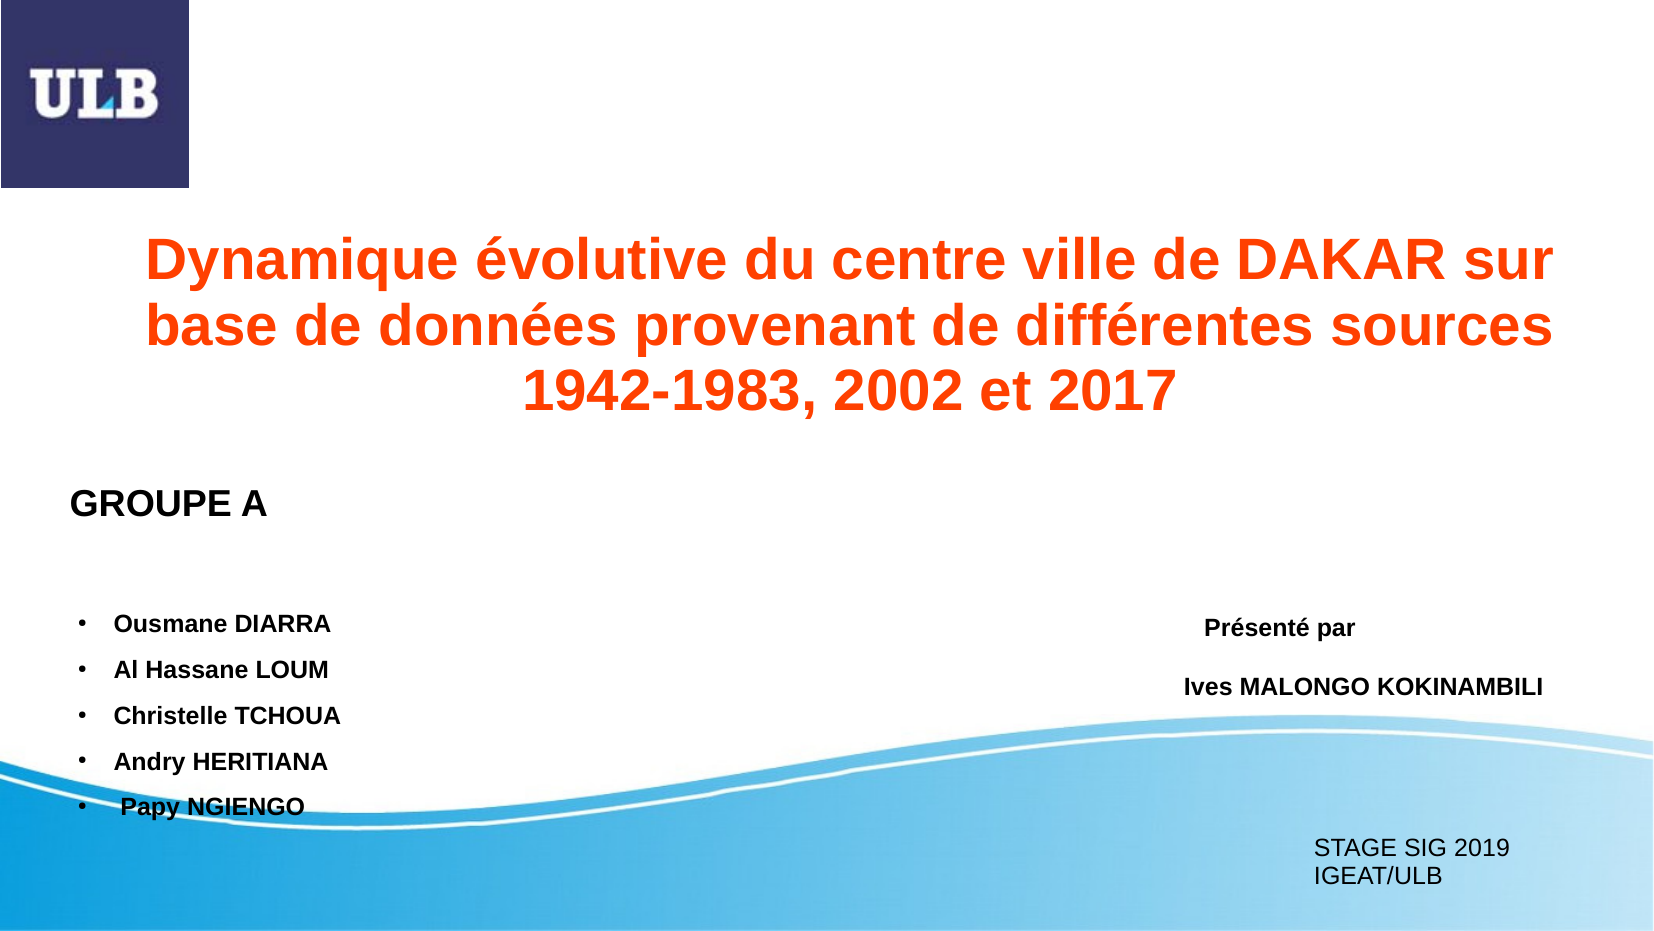

# Dynamique évolutive du centre ville de DAKAR sur base de données provenant de différentes sources
1942-1983, 2002 et 2017
 GROUPE A
Ousmane DIARRA
Al Hassane LOUM
Christelle TCHOUA
Andry HERITIANA
 Papy NGIENGO
Présenté par
Ives MALONGO KOKINAMBILI
STAGE SIG 2019 IGEAT/ULB